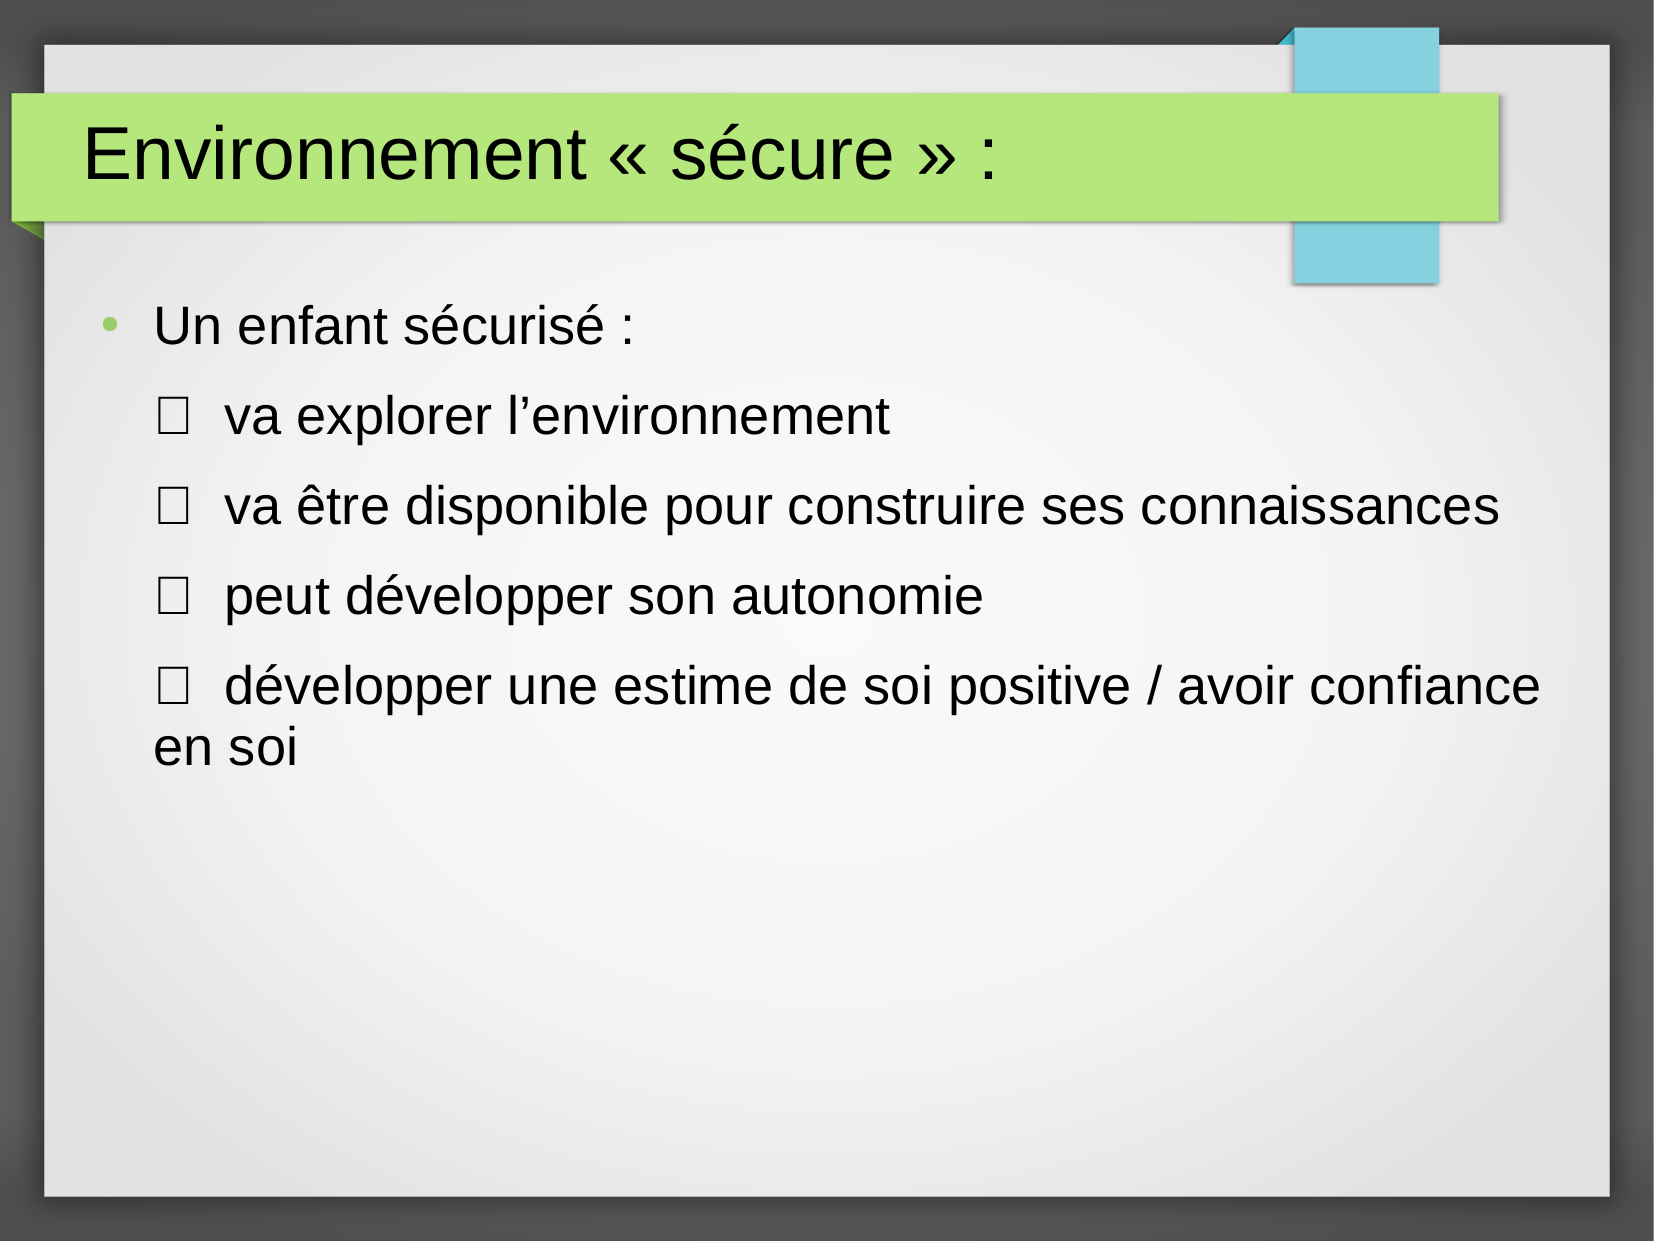

# Environnement « sécure » :
Un enfant sécurisé :
 va explorer l’environnement
 va être disponible pour construire ses connaissances
 peut développer son autonomie
 développer une estime de soi positive / avoir confiance en soi